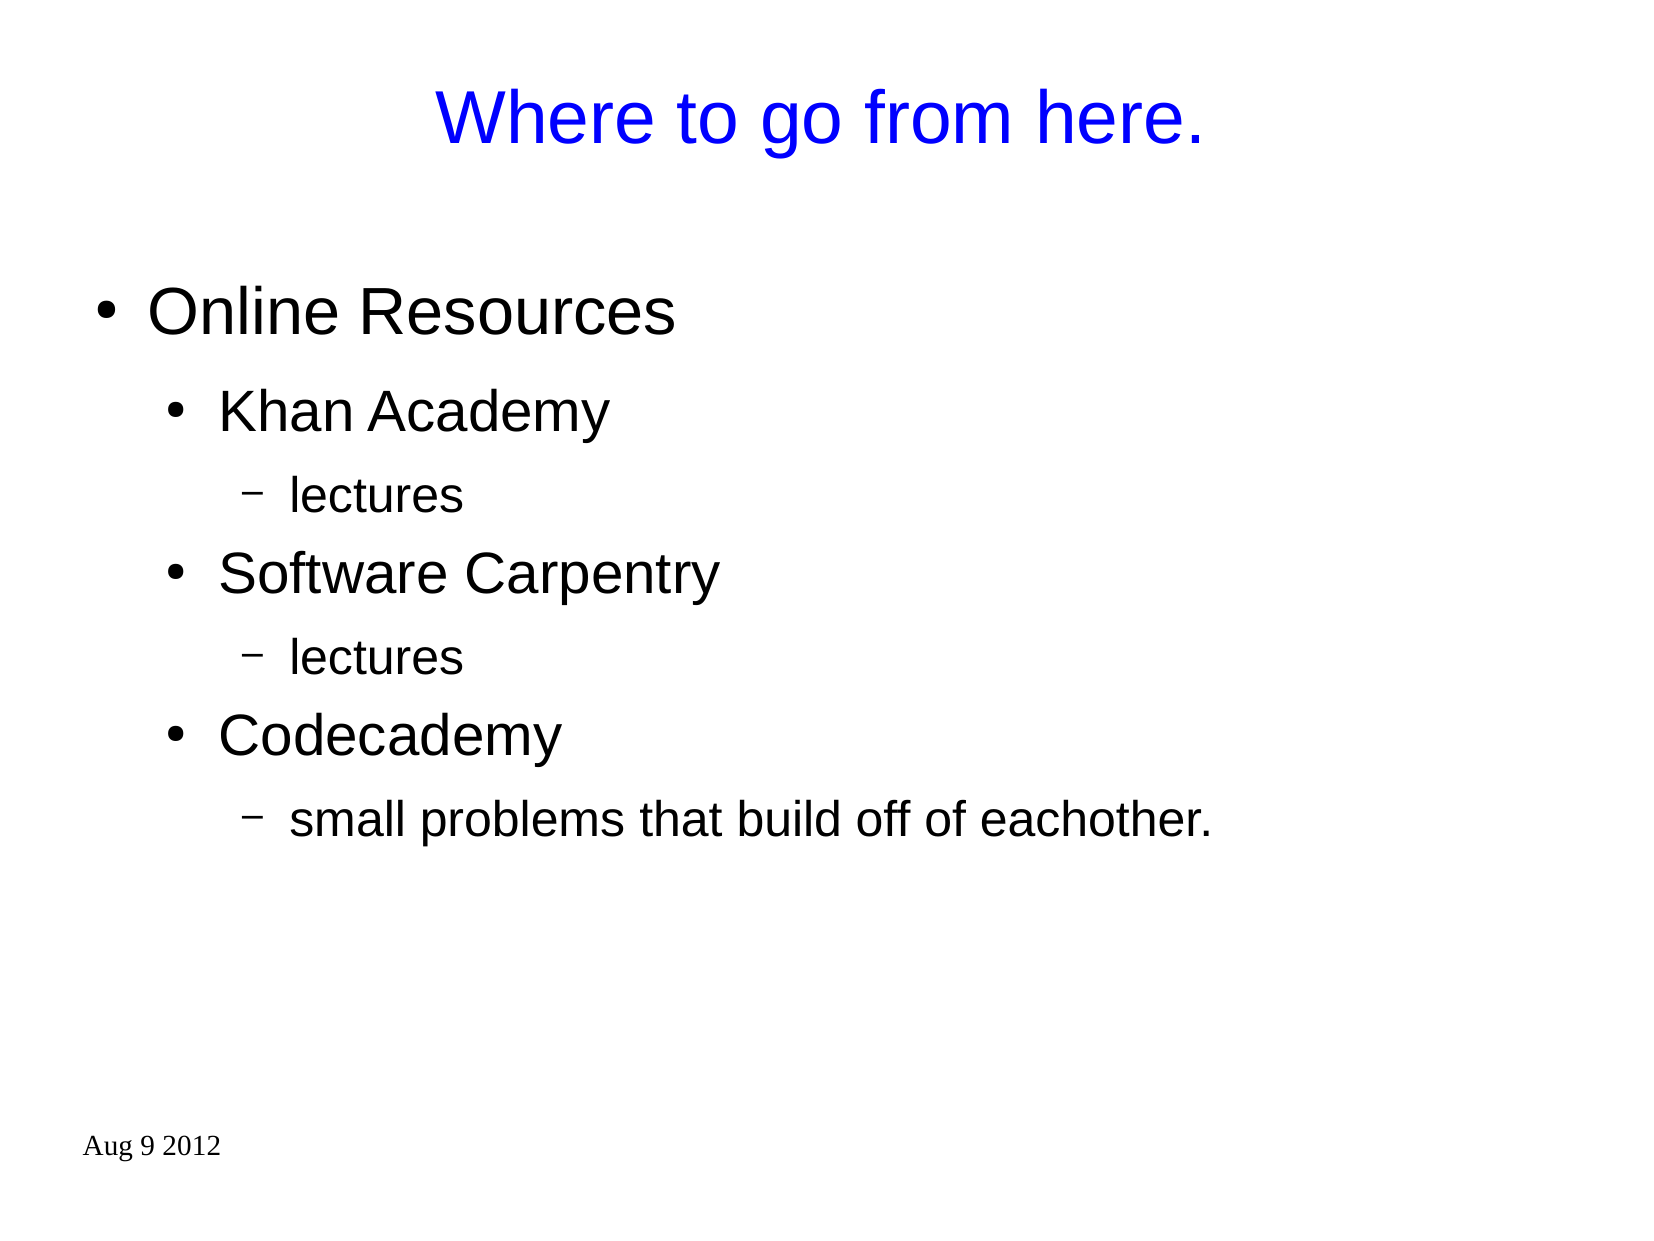

# Where to go from here.
Online Resources
Khan Academy
lectures
Software Carpentry
lectures
Codecademy
small problems that build off of eachother.
Aug 9 2012